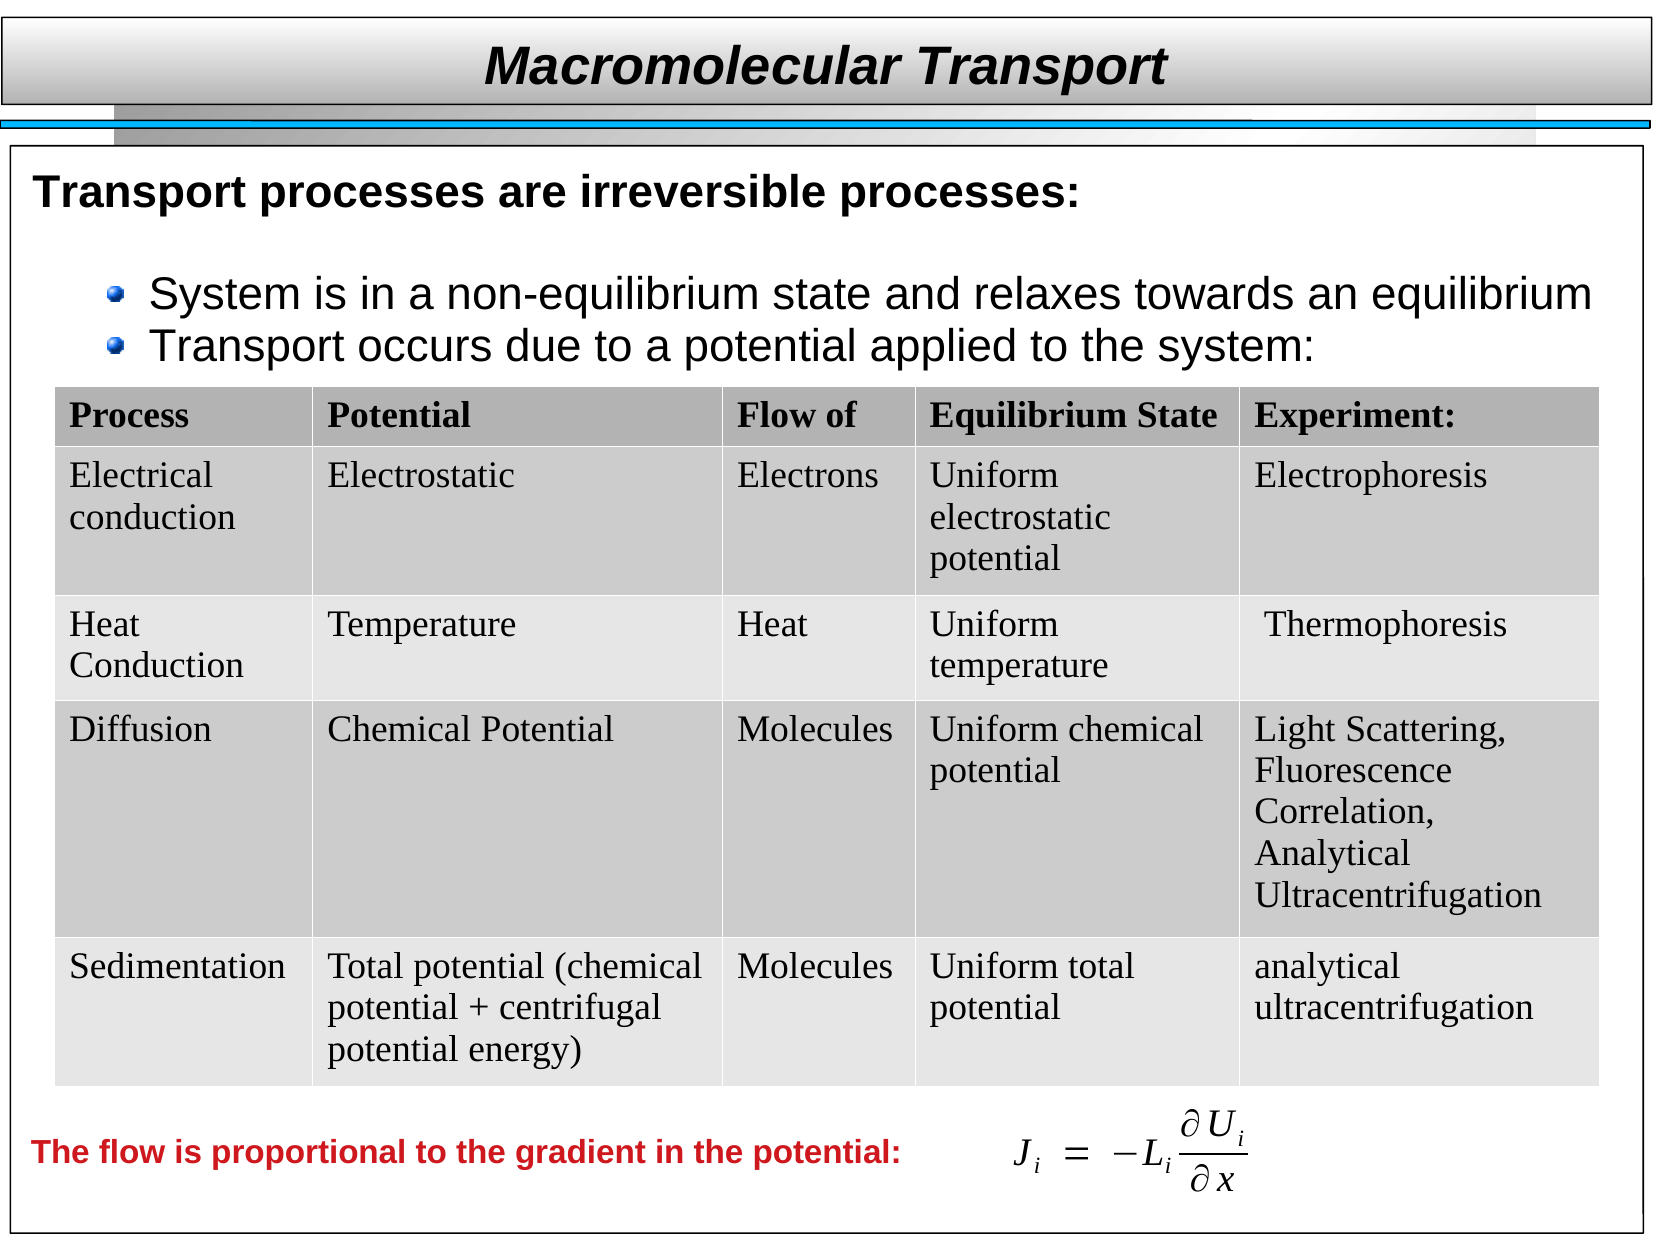

Macromolecular Transport
Transport processes are irreversible processes:
 System is in a non-equilibrium state and relaxes towards an equilibrium
 Transport occurs due to a potential applied to the system:
| Process | Potential | Flow of | Equilibrium State | Experiment: |
| --- | --- | --- | --- | --- |
| Electrical conduction | Electrostatic | Electrons | Uniform electrostatic potential | Electrophoresis |
| Heat Conduction | Temperature | Heat | Uniform temperature | Thermophoresis |
| Diffusion | Chemical Potential | Molecules | Uniform chemical potential | Light Scattering, Fluorescence Correlation, Analytical Ultracentrifugation |
| Sedimentation | Total potential (chemical potential + centrifugal potential energy) | Molecules | Uniform total potential | analytical ultracentrifugation |
The flow is proportional to the gradient in the potential: